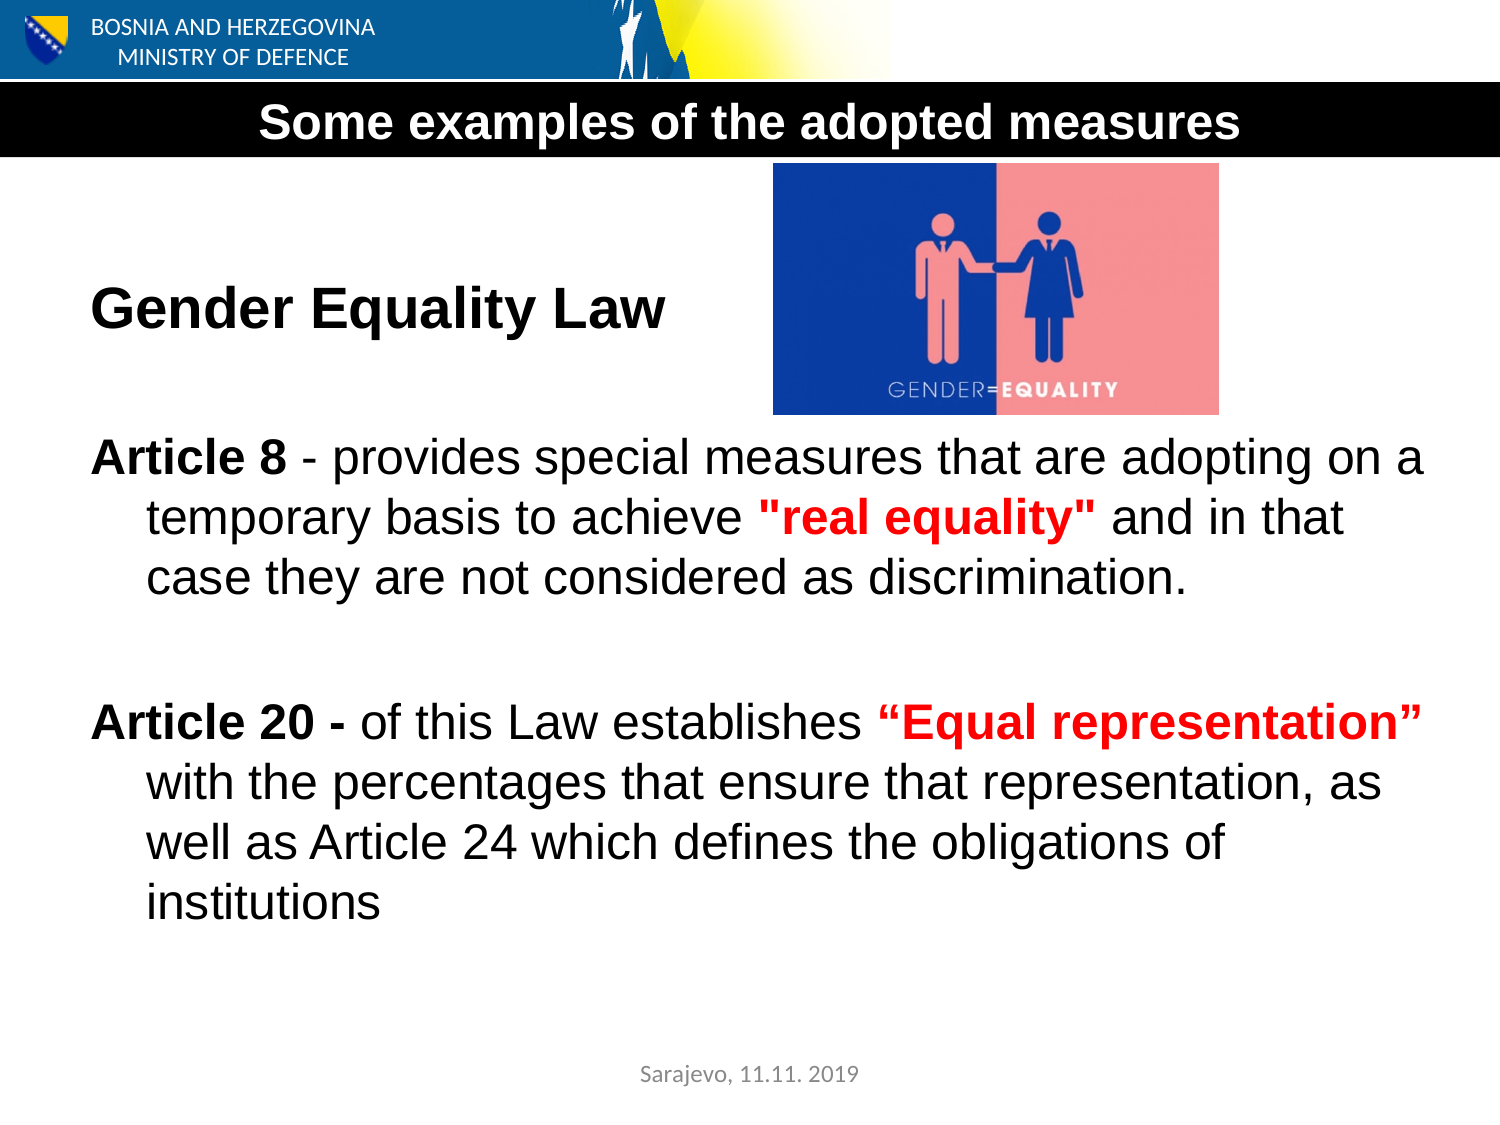

# Some examples of the adopted measures
Gender Equality Law
Article 8 - provides special measures that are adopting on a temporary basis to achieve "real equality" and in that case they are not considered as discrimination.
Article 20 - of this Law establishes “Equal representation” with the percentages that ensure that representation, as well as Article 24 which defines the obligations of institutions
Sarajevo, 11.11. 2019